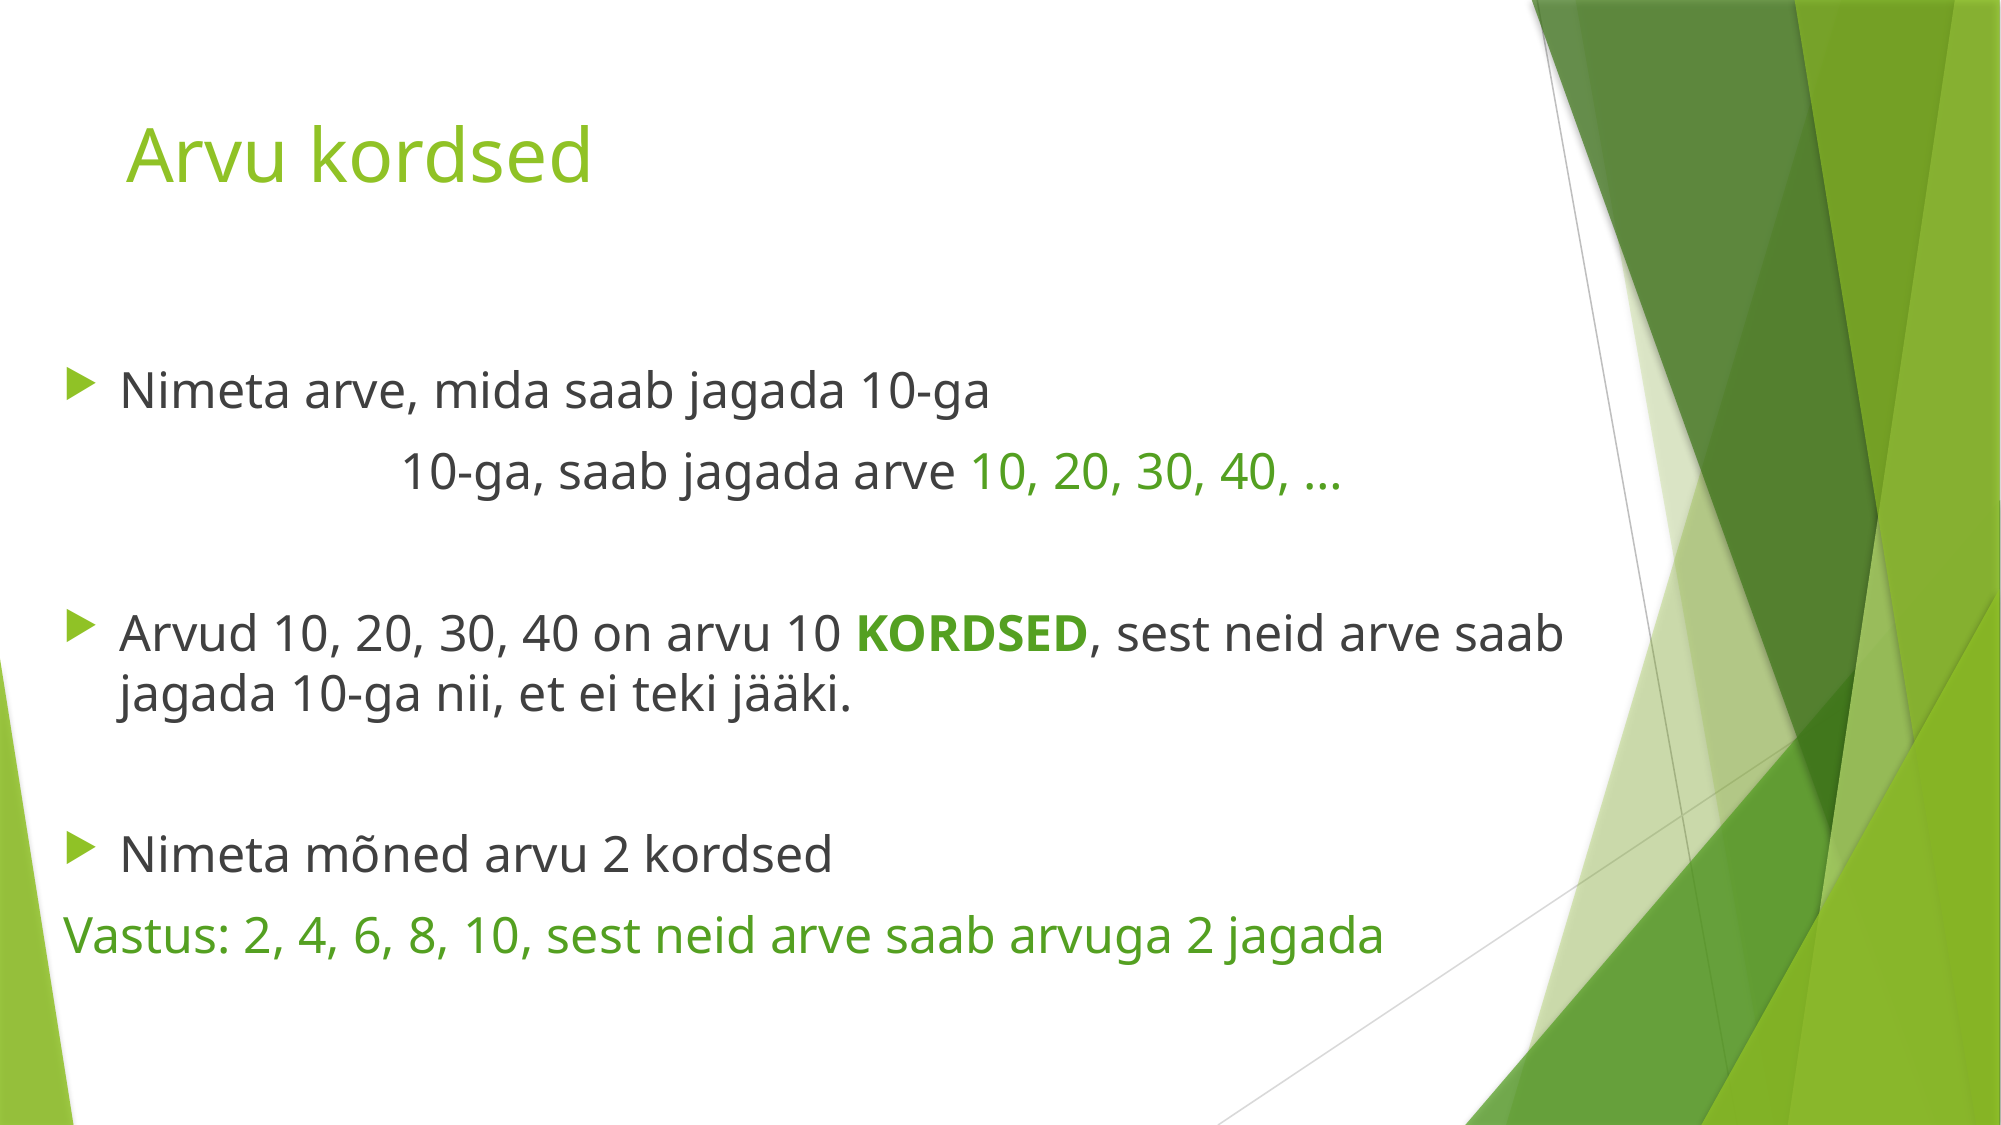

# Arvu kordsed
Nimeta arve, mida saab jagada 10-ga
10-ga, saab jagada arve 10, 20, 30, 40, …
Arvud 10, 20, 30, 40 on arvu 10 KORDSED, sest neid arve saab jagada 10-ga nii, et ei teki jääki.
Nimeta mõned arvu 2 kordsed
Vastus: 2, 4, 6, 8, 10, sest neid arve saab arvuga 2 jagada